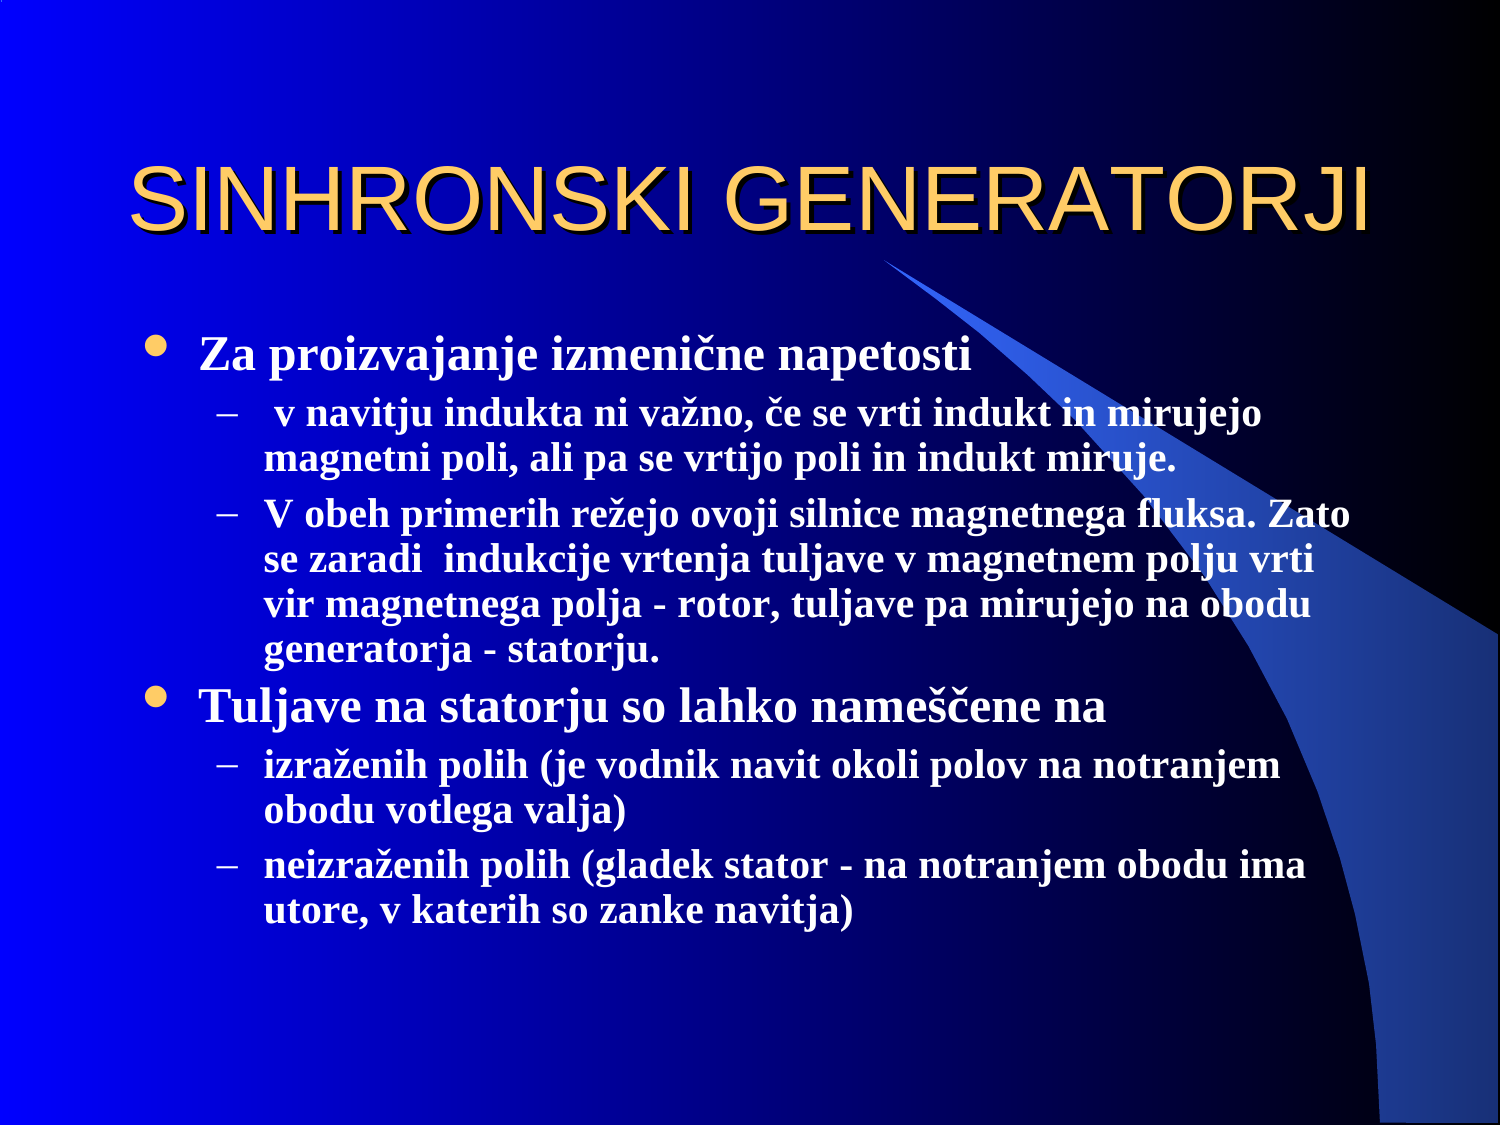

# SINHRONSKI GENERATORJI
Za proizvajanje izmenične napetosti
 v navitju indukta ni važno, če se vrti indukt in mirujejo magnetni poli, ali pa se vrtijo poli in indukt miruje.
V obeh primerih režejo ovoji silnice magnetnega fluksa. Zato se zaradi indukcije vrtenja tuljave v magnetnem polju vrti vir magnetnega polja - rotor, tuljave pa mirujejo na obodu generatorja - statorju.
Tuljave na statorju so lahko nameščene na
izraženih polih (je vodnik navit okoli polov na notranjem obodu votlega valja)
neizraženih polih (gladek stator - na notranjem obodu ima utore, v katerih so zanke navitja)